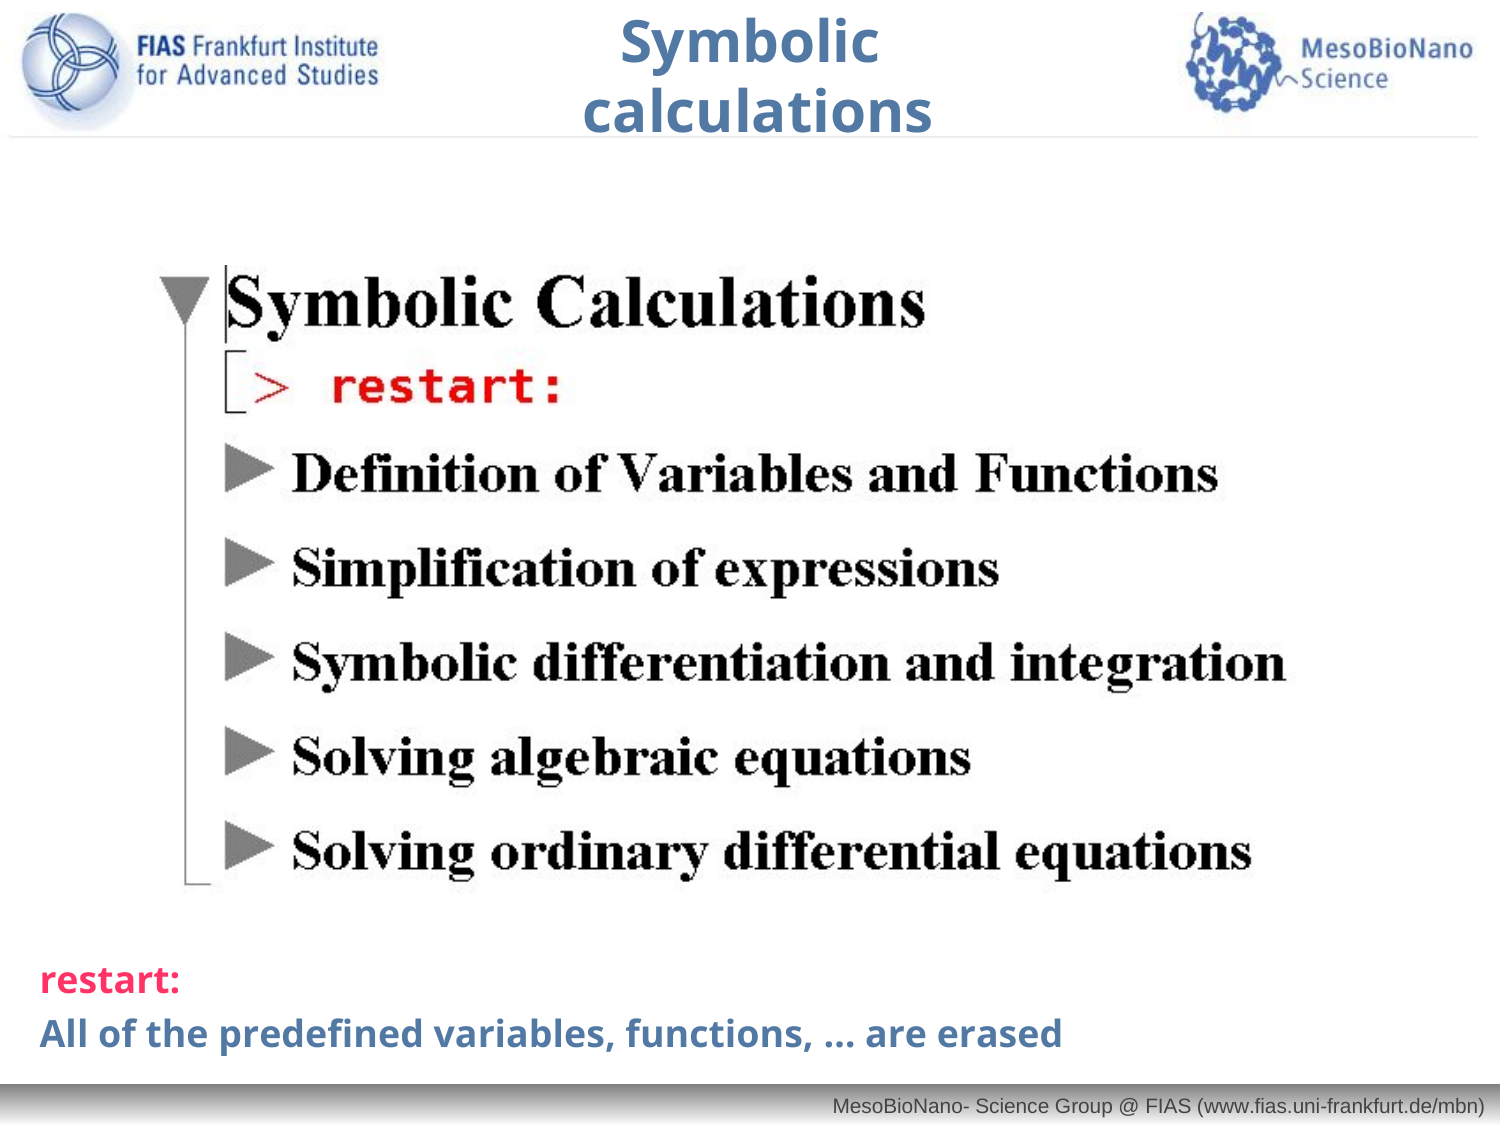

# Symbolic calculations
restart:
All of the predefined variables, functions, … are erased